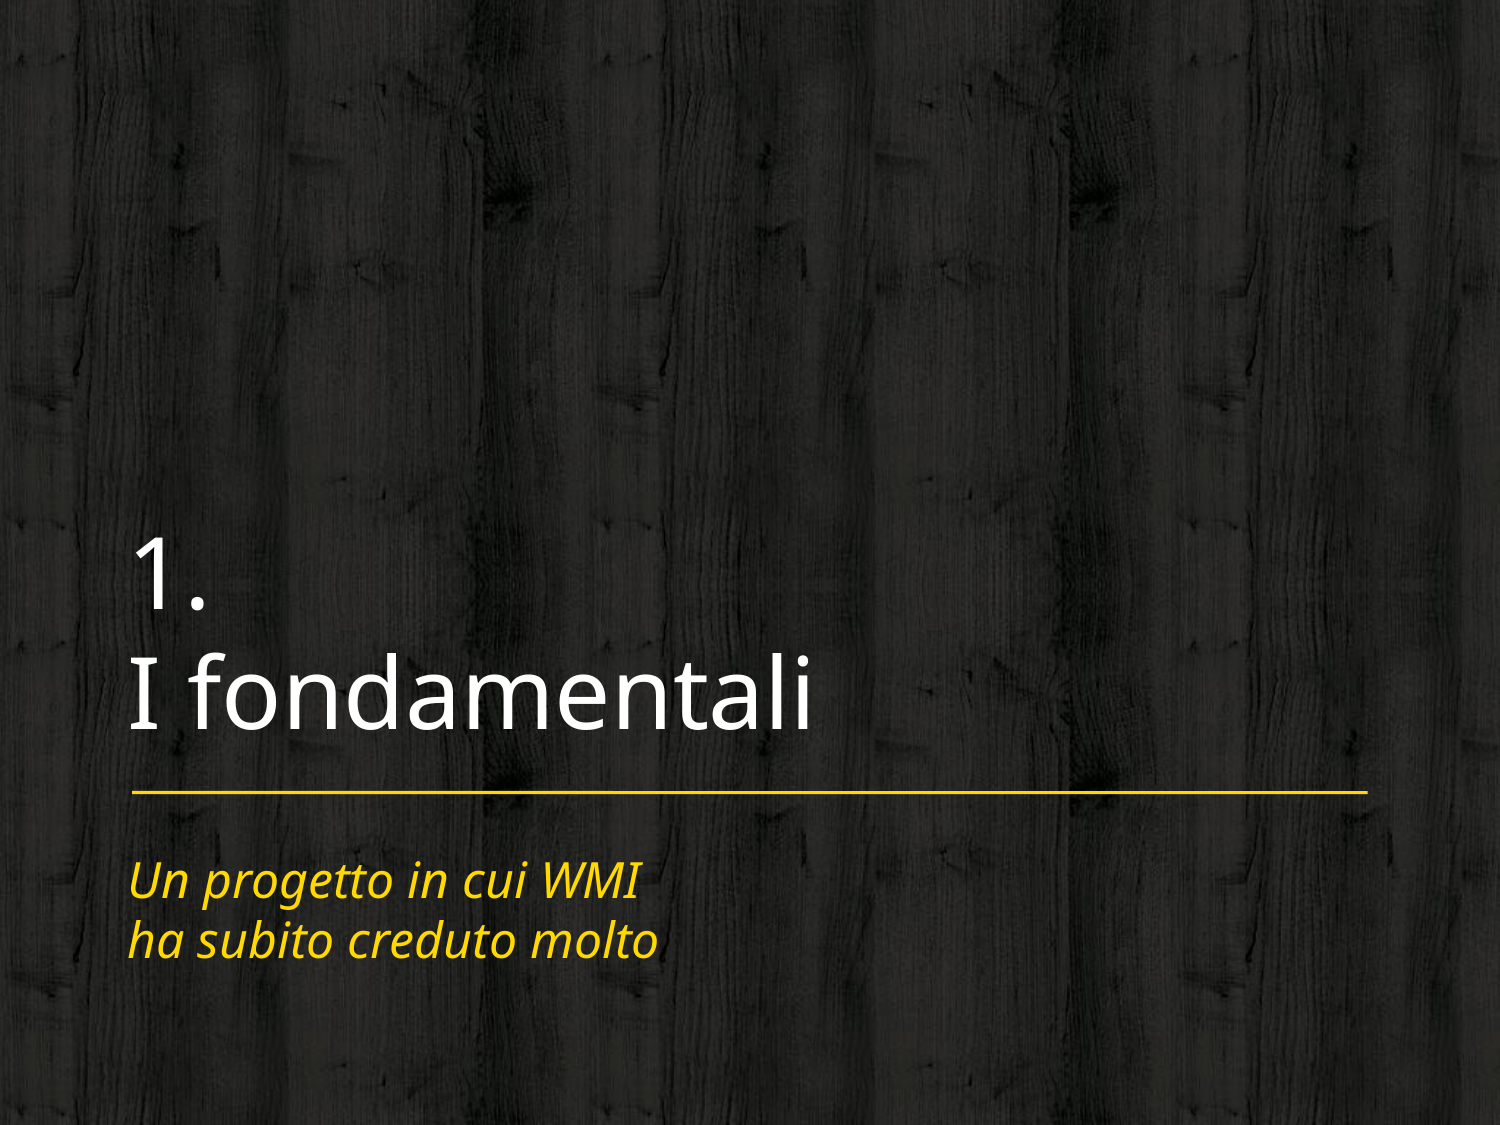

1.
I fondamentali
# Un progetto in cui WMI
ha subito creduto molto